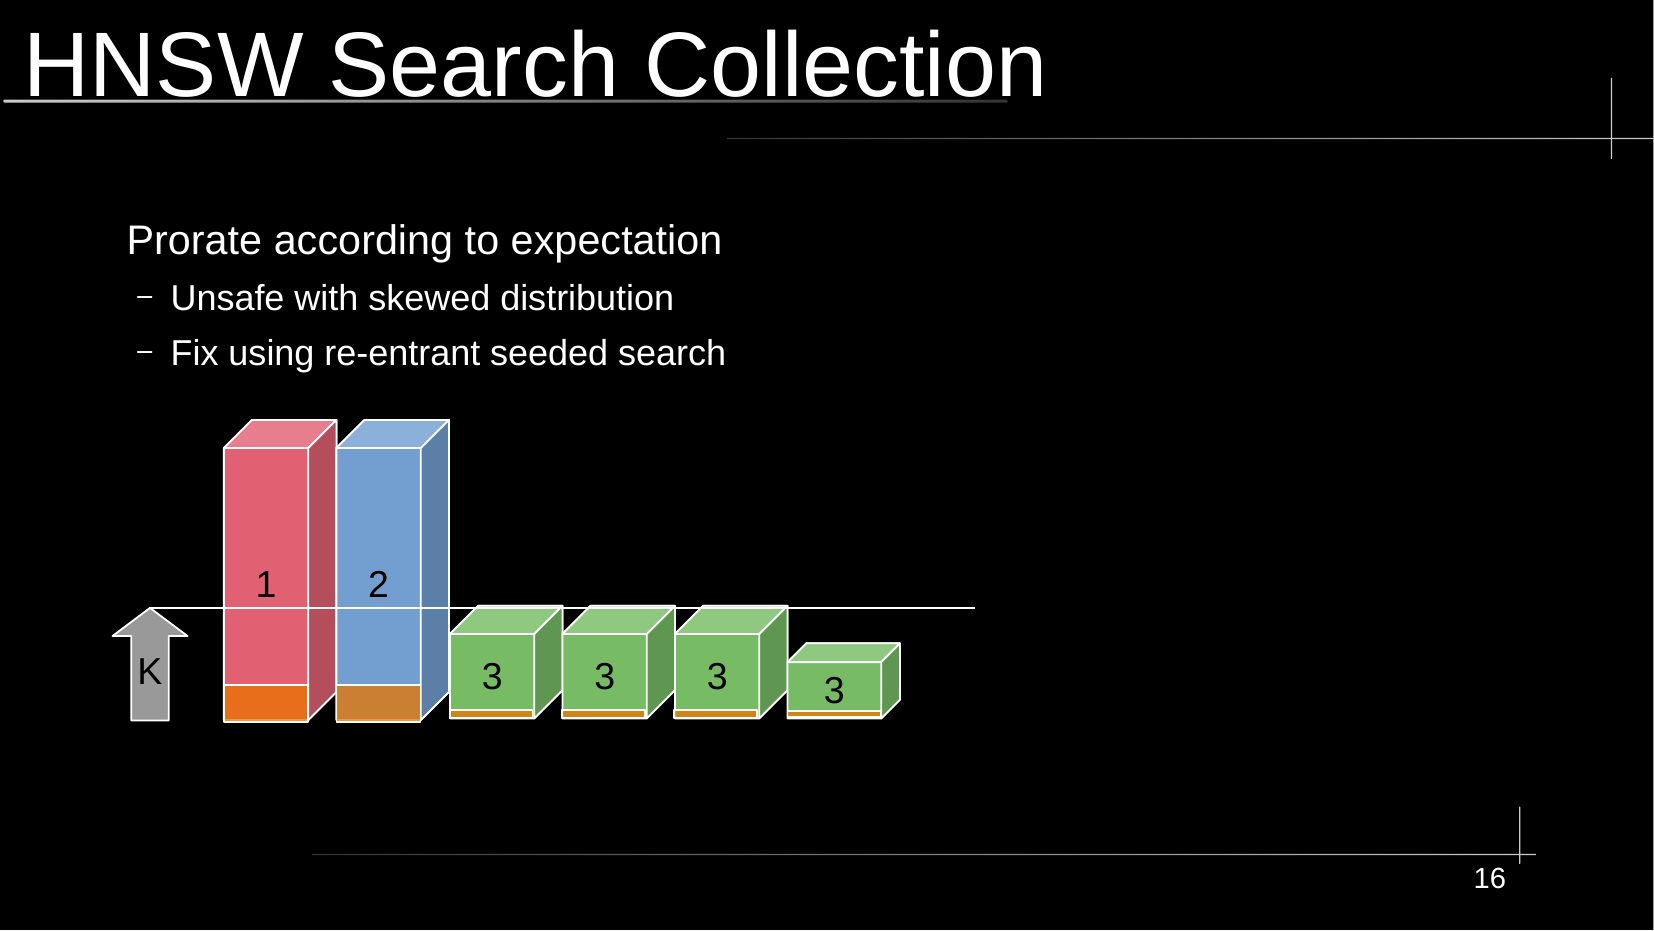

# HNSW Search Collection
Prorate according to expectation
Unsafe with skewed distribution
Fix using re-entrant seeded search
1
2
3
3
3
K
3
16